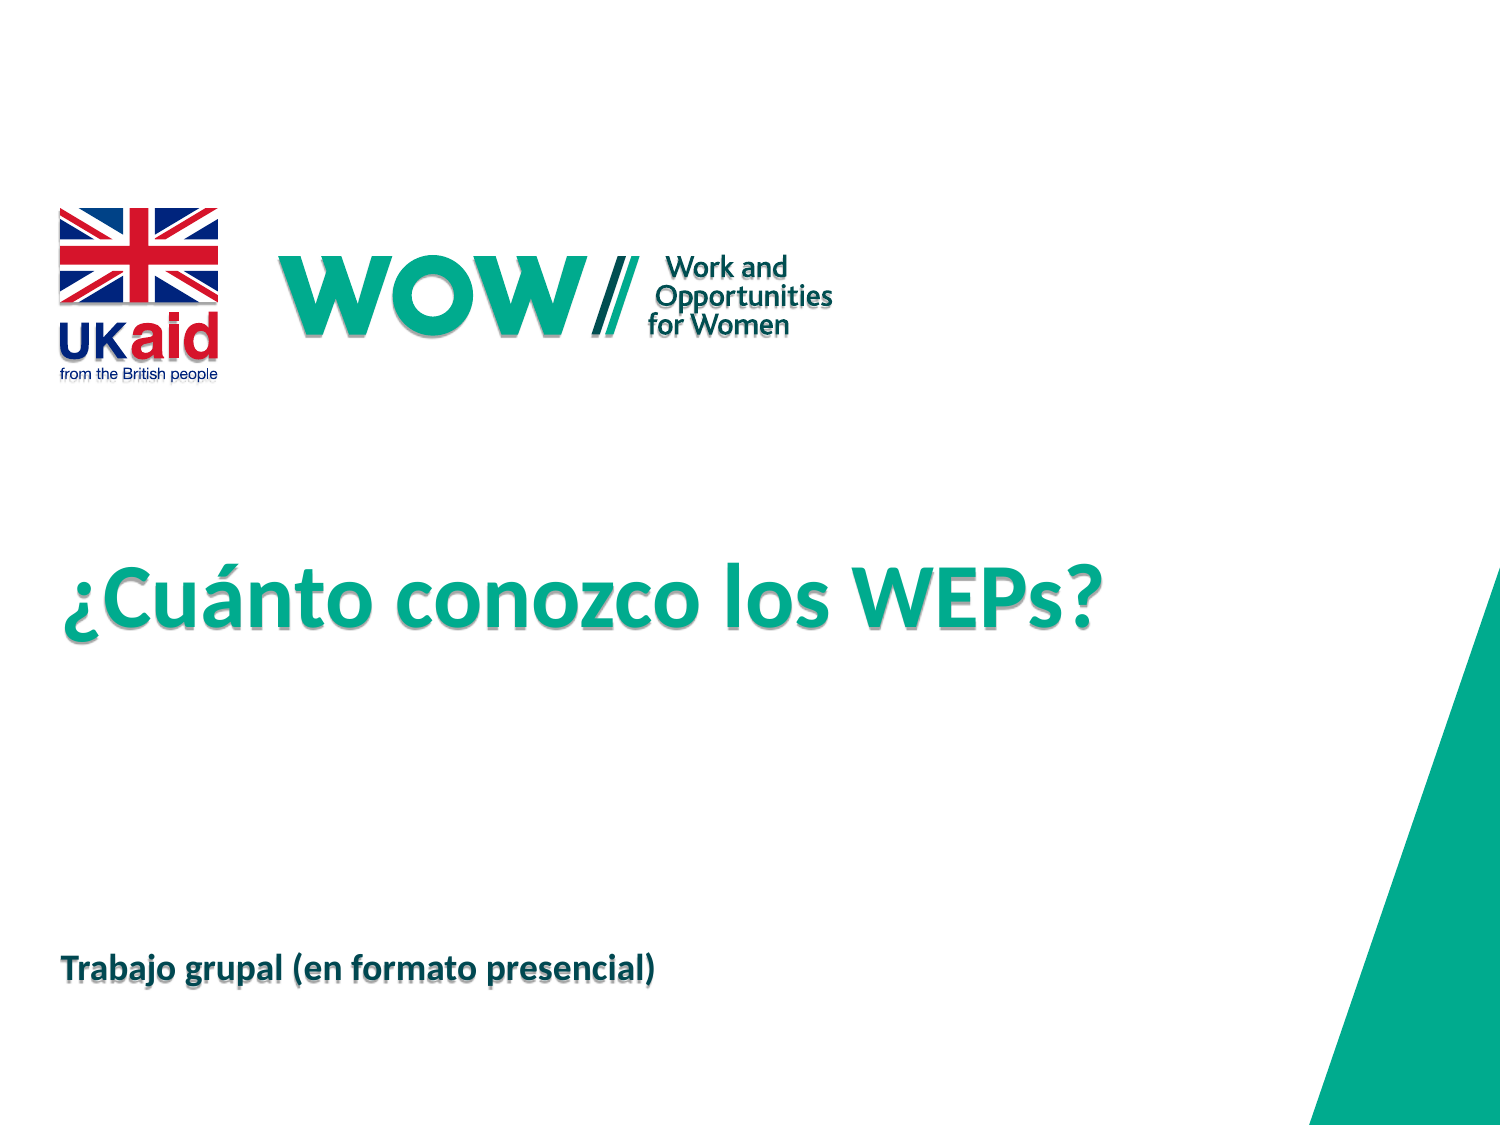

# ¿Cuánto conozco los WEPs?
Trabajo grupal (en formato presencial)